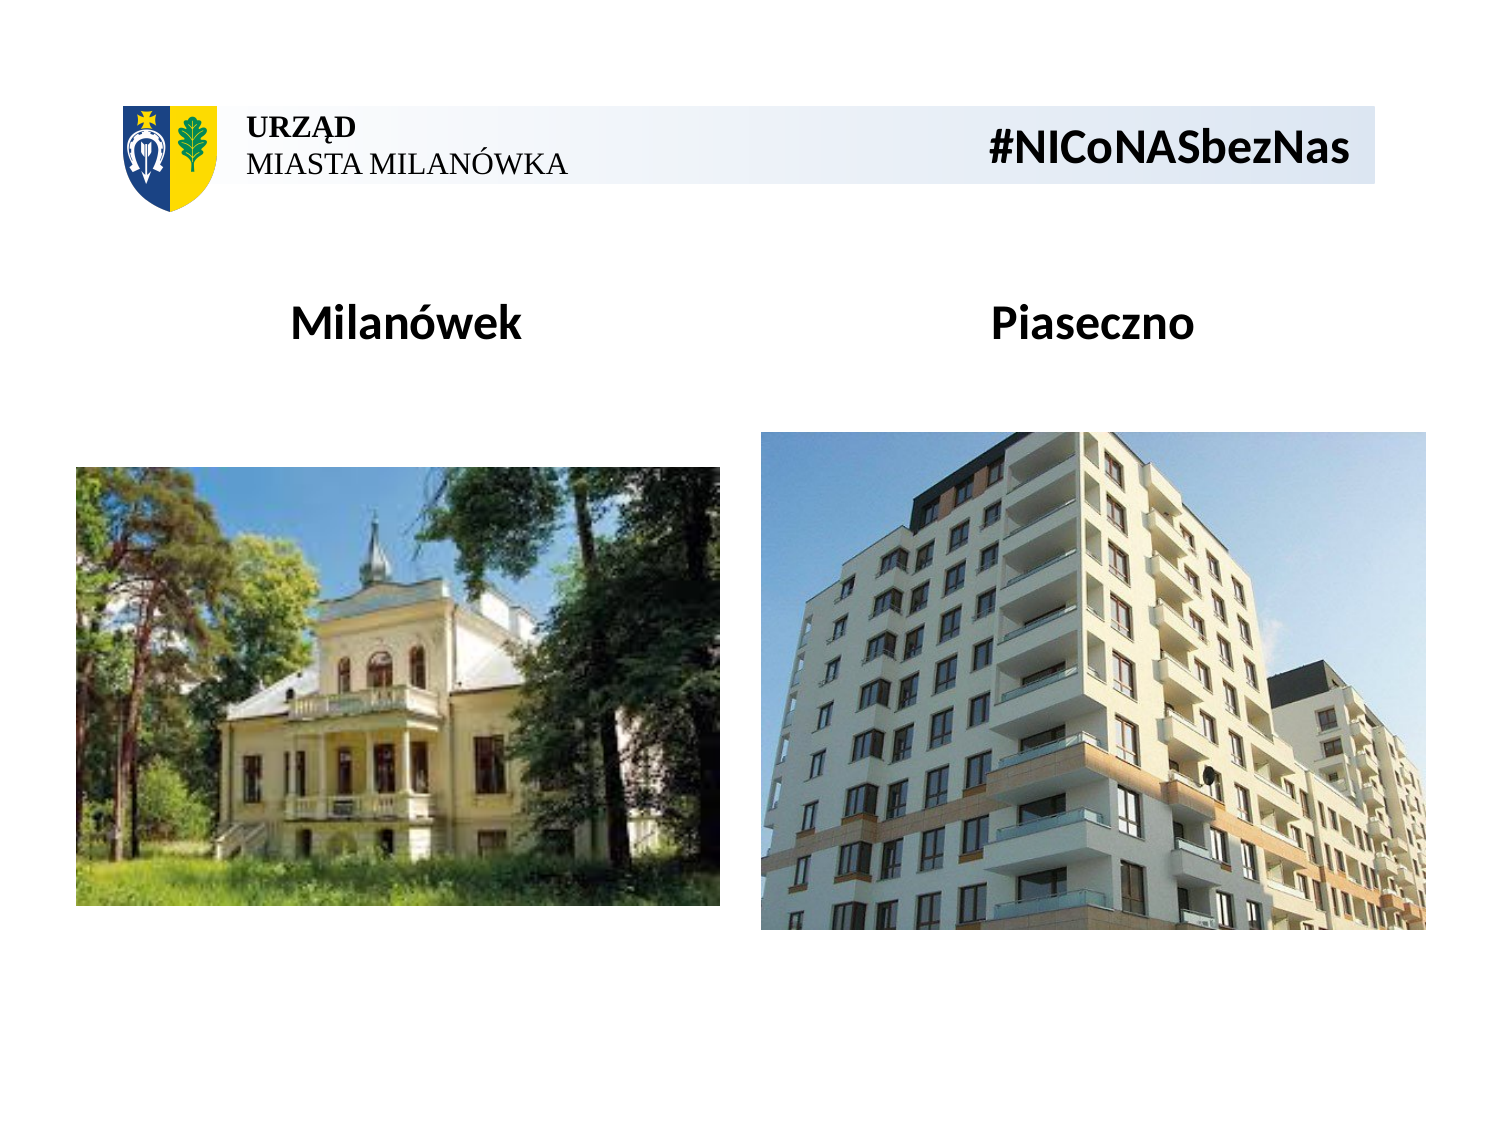

Urząd
Miasta Milanówka
#NICoNASbezNas
# Milanówek
Piaseczno